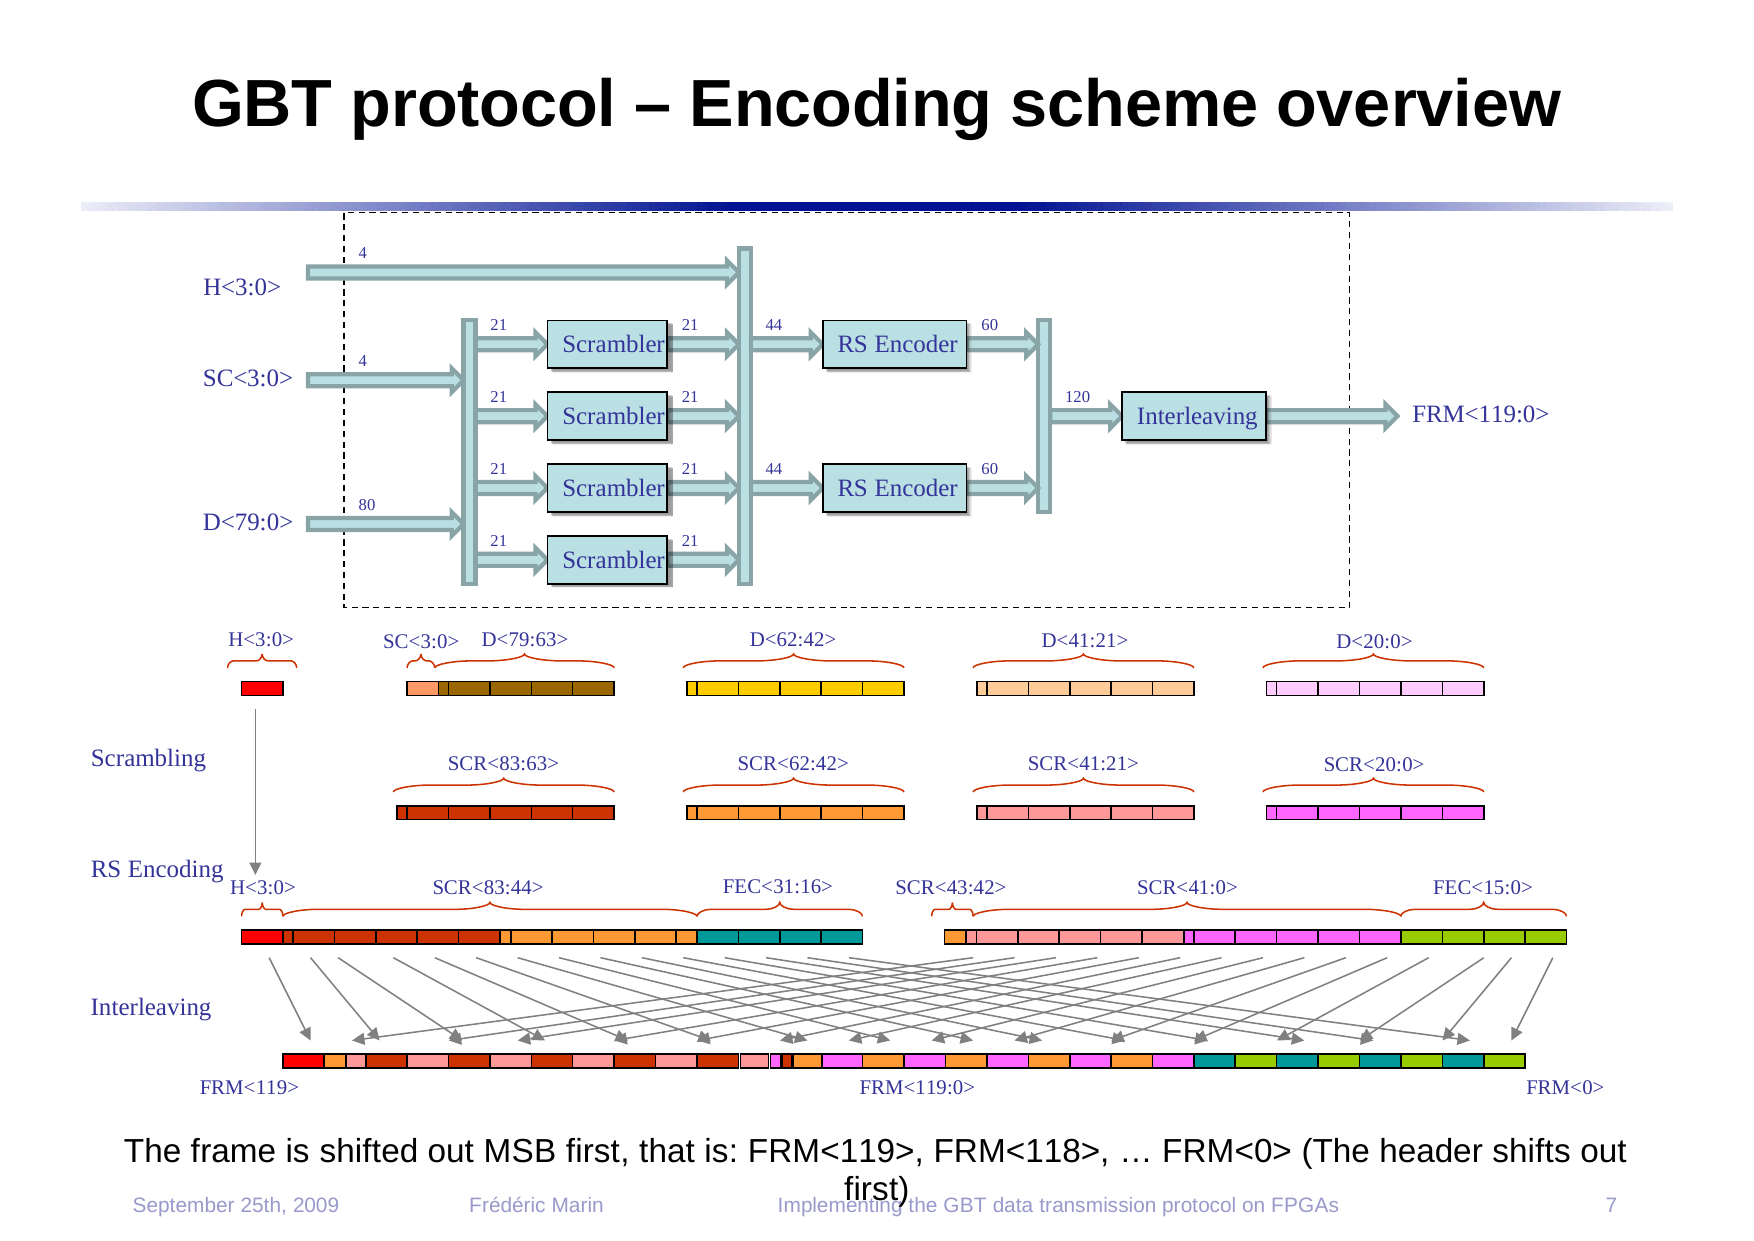

# GBT protocol – Encoding scheme overview
4
H<3:0>
21
21
44
60
Scrambler
RS Encoder
4
SC<3:0>
21
21
120
Scrambler
Interleaving
FRM<119:0>
21
21
44
60
Scrambler
RS Encoder
80
D<79:0>
21
21
Scrambler
D<62:42>
D<79:63>
H<3:0>
D<41:21>
SC<3:0>
D<20:0>
Scrambling
SCR<83:63>
SCR<62:42>
SCR<41:21>
SCR<20:0>
RS Encoding
FEC<31:16>
H<3:0>
SCR<83:44>
SCR<43:42>
FEC<15:0>
SCR<41:0>
Interleaving
FRM<119>
FRM<119:0>
FRM<0>
The frame is shifted out MSB first, that is: FRM<119>, FRM<118>, … FRM<0> (The header shifts out first)